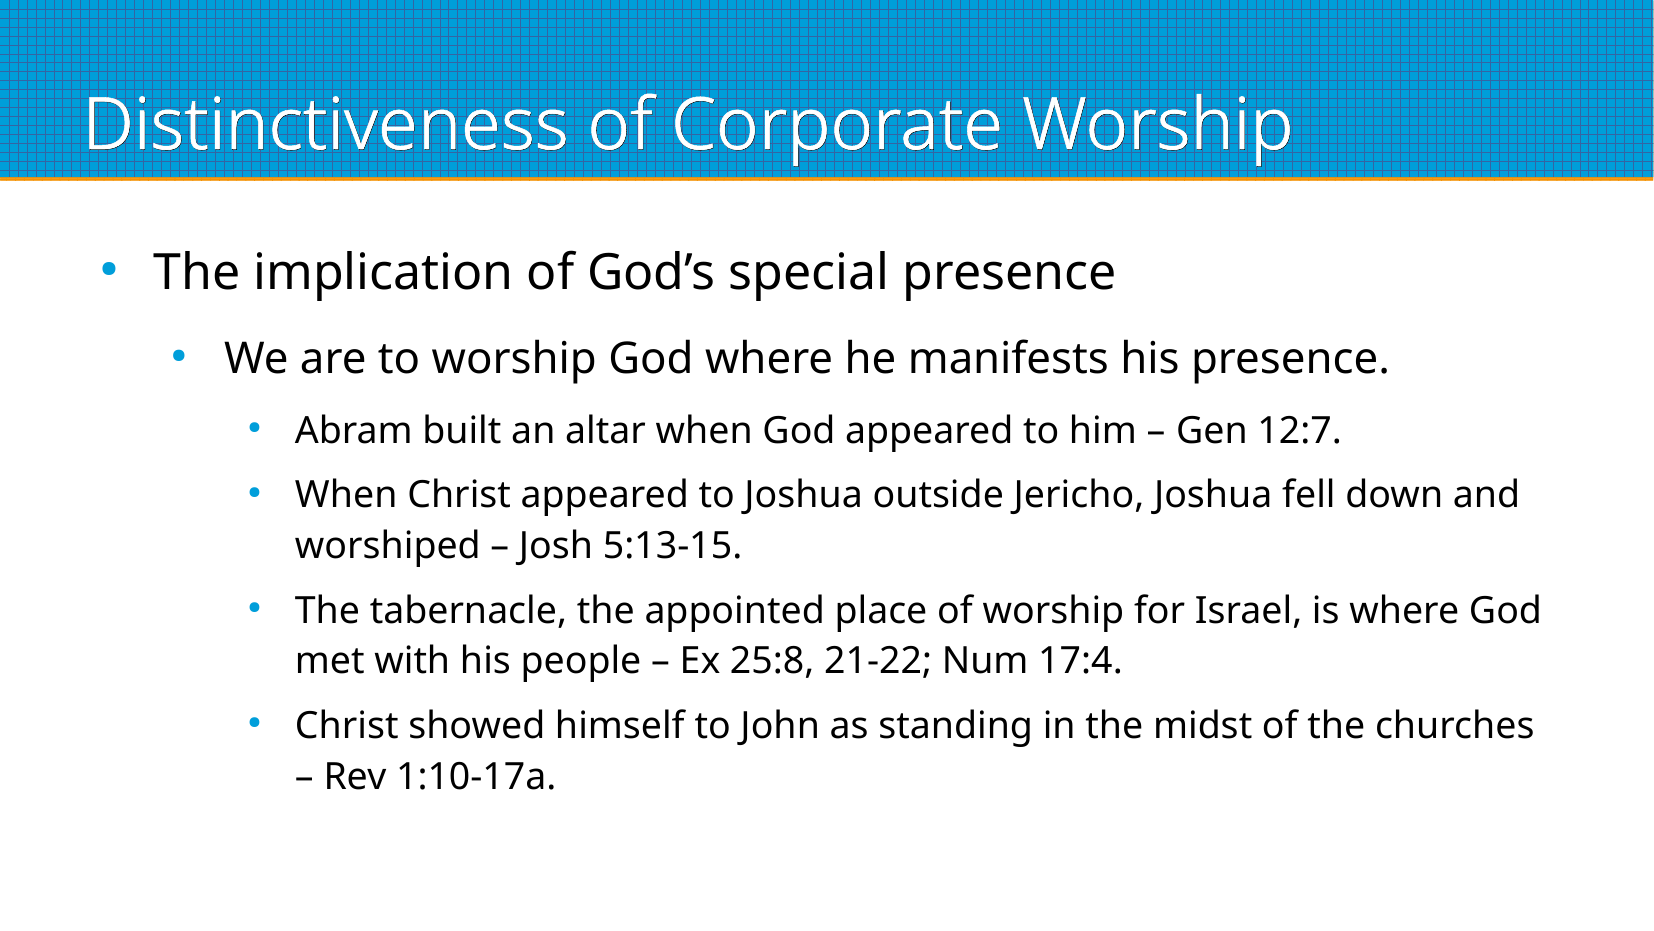

# Distinctiveness of Corporate Worship
The implication of God’s special presence
We are to worship God where he manifests his presence.
Abram built an altar when God appeared to him – Gen 12:7.
When Christ appeared to Joshua outside Jericho, Joshua fell down and worshiped – Josh 5:13-15.
The tabernacle, the appointed place of worship for Israel, is where God met with his people – Ex 25:8, 21-22; Num 17:4.
Christ showed himself to John as standing in the midst of the churches – Rev 1:10-17a.